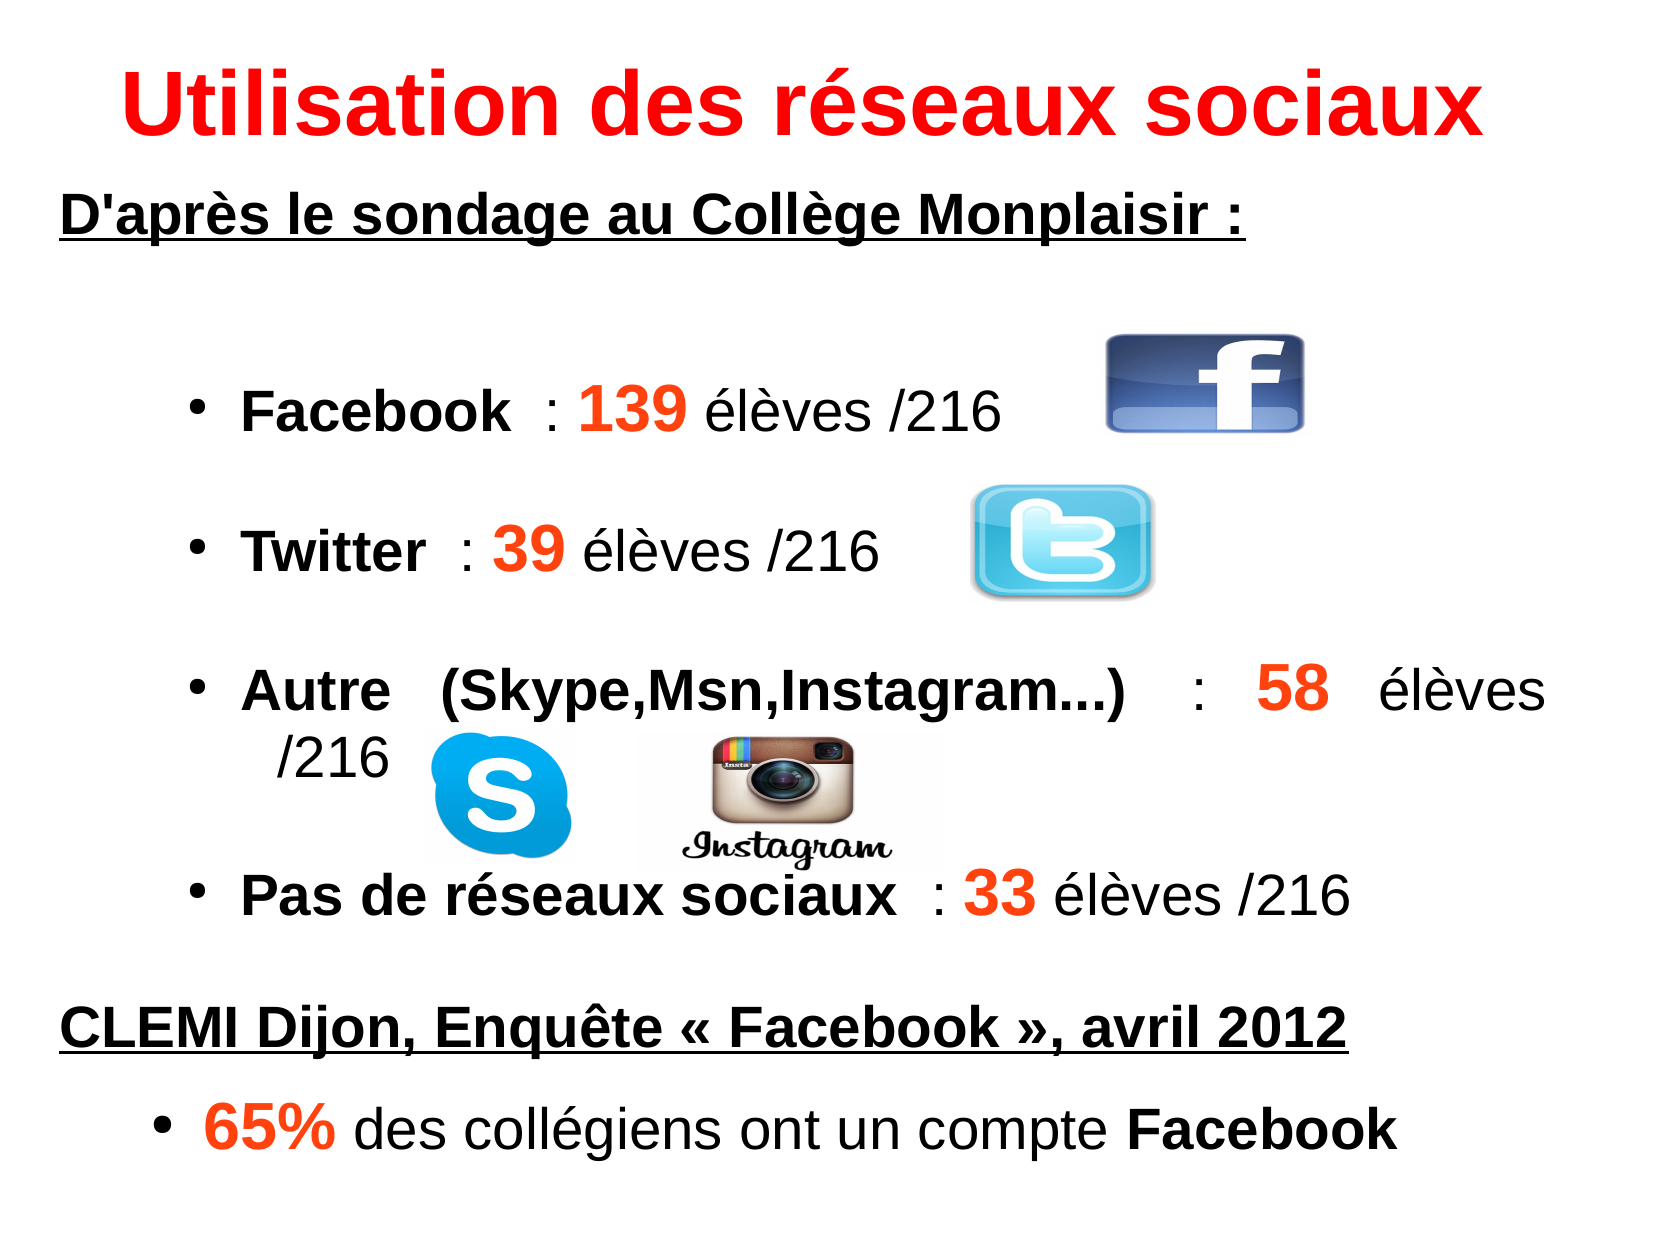

# Utilisation des réseaux sociaux
D'après le sondage au Collège Monplaisir :
Facebook  : 139 élèves /216
Twitter  : 39 élèves /216
Autre (Skype,Msn,Instagram...)  : 58 élèves /216
Pas de réseaux sociaux  : 33 élèves /216
CLEMI Dijon, Enquête « Facebook », avril 2012
65% des collégiens ont un compte Facebook